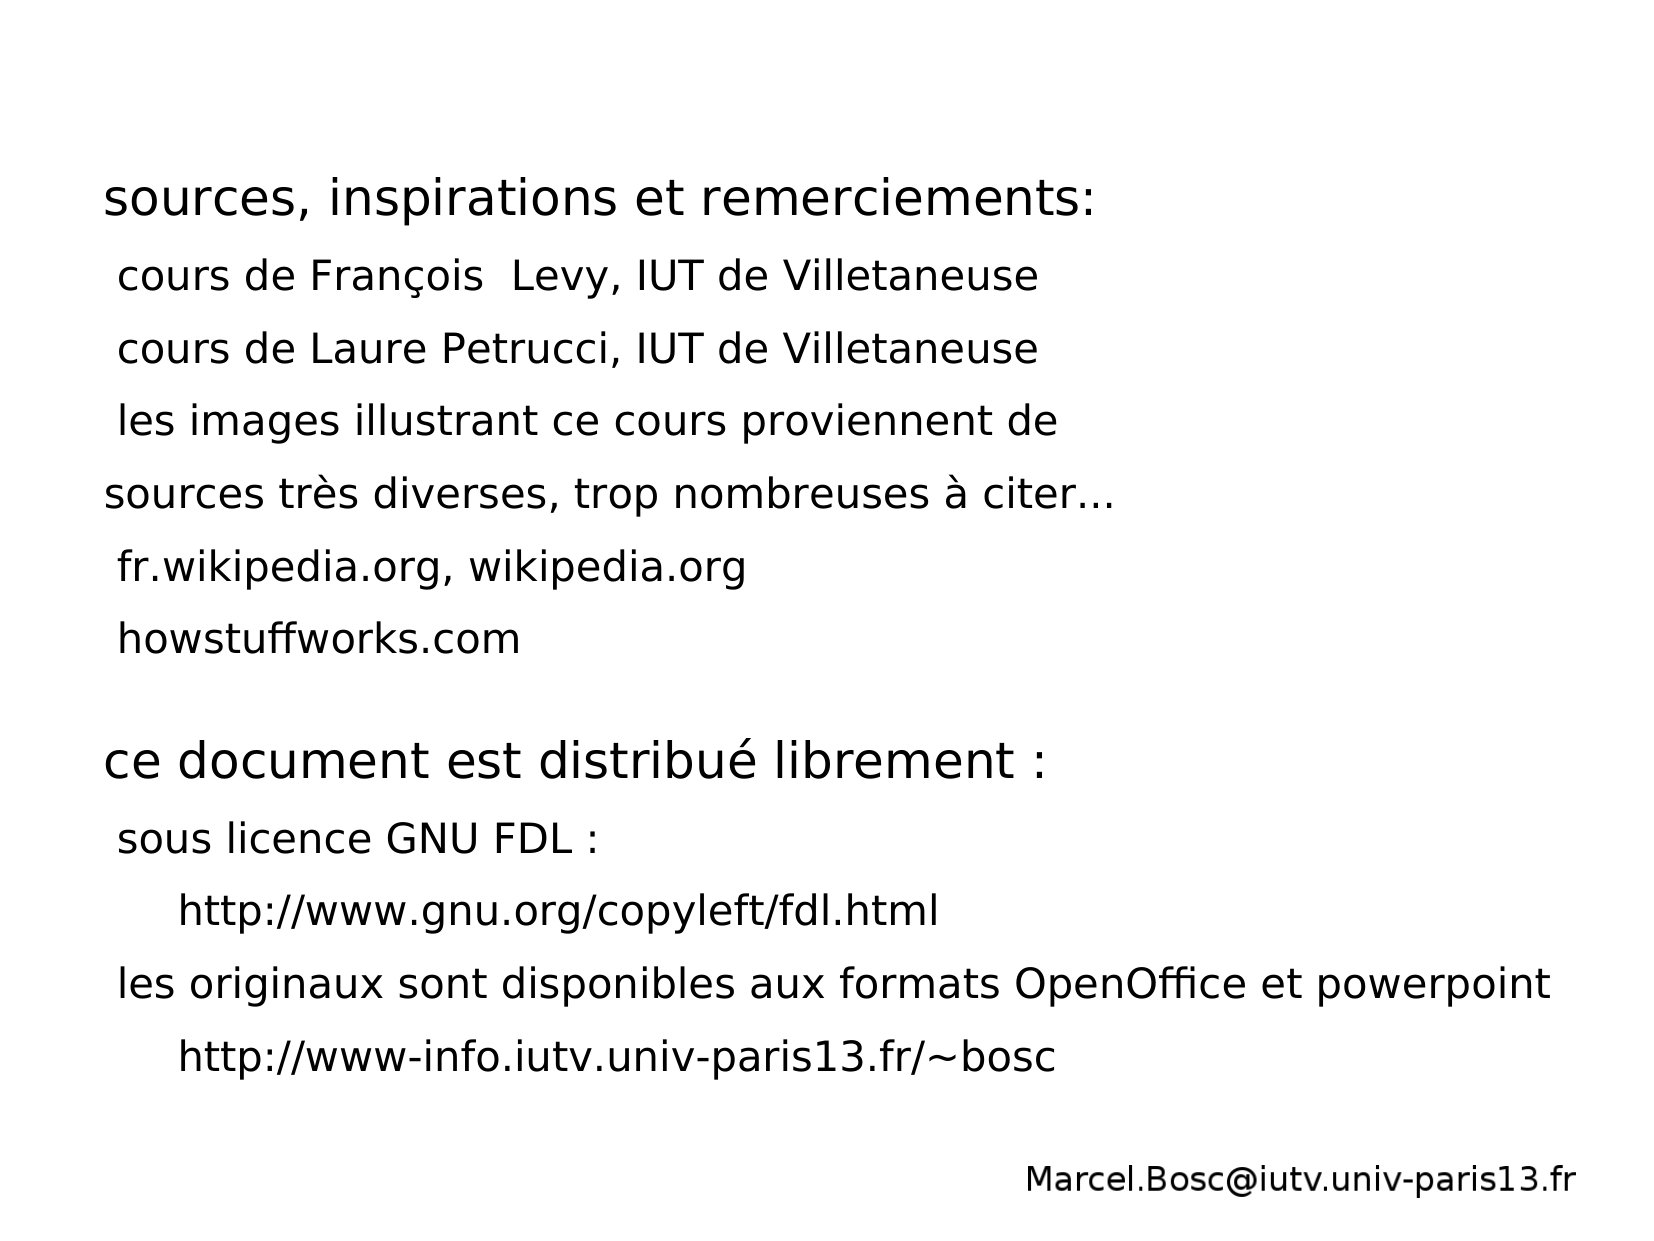

sources, inspirations et remerciements:
 cours de François Levy, IUT de Villetaneuse
 cours de Laure Petrucci, IUT de Villetaneuse
 les images illustrant ce cours proviennent de sources très diverses, trop nombreuses à citer...
 fr.wikipedia.org, wikipedia.org
 howstuffworks.com
ce document est distribué librement :
 sous licence GNU FDL :
	http://www.gnu.org/copyleft/fdl.html
 les originaux sont disponibles aux formats OpenOffice et powerpoint
	http://www-info.iutv.univ-paris13.fr/~bosc